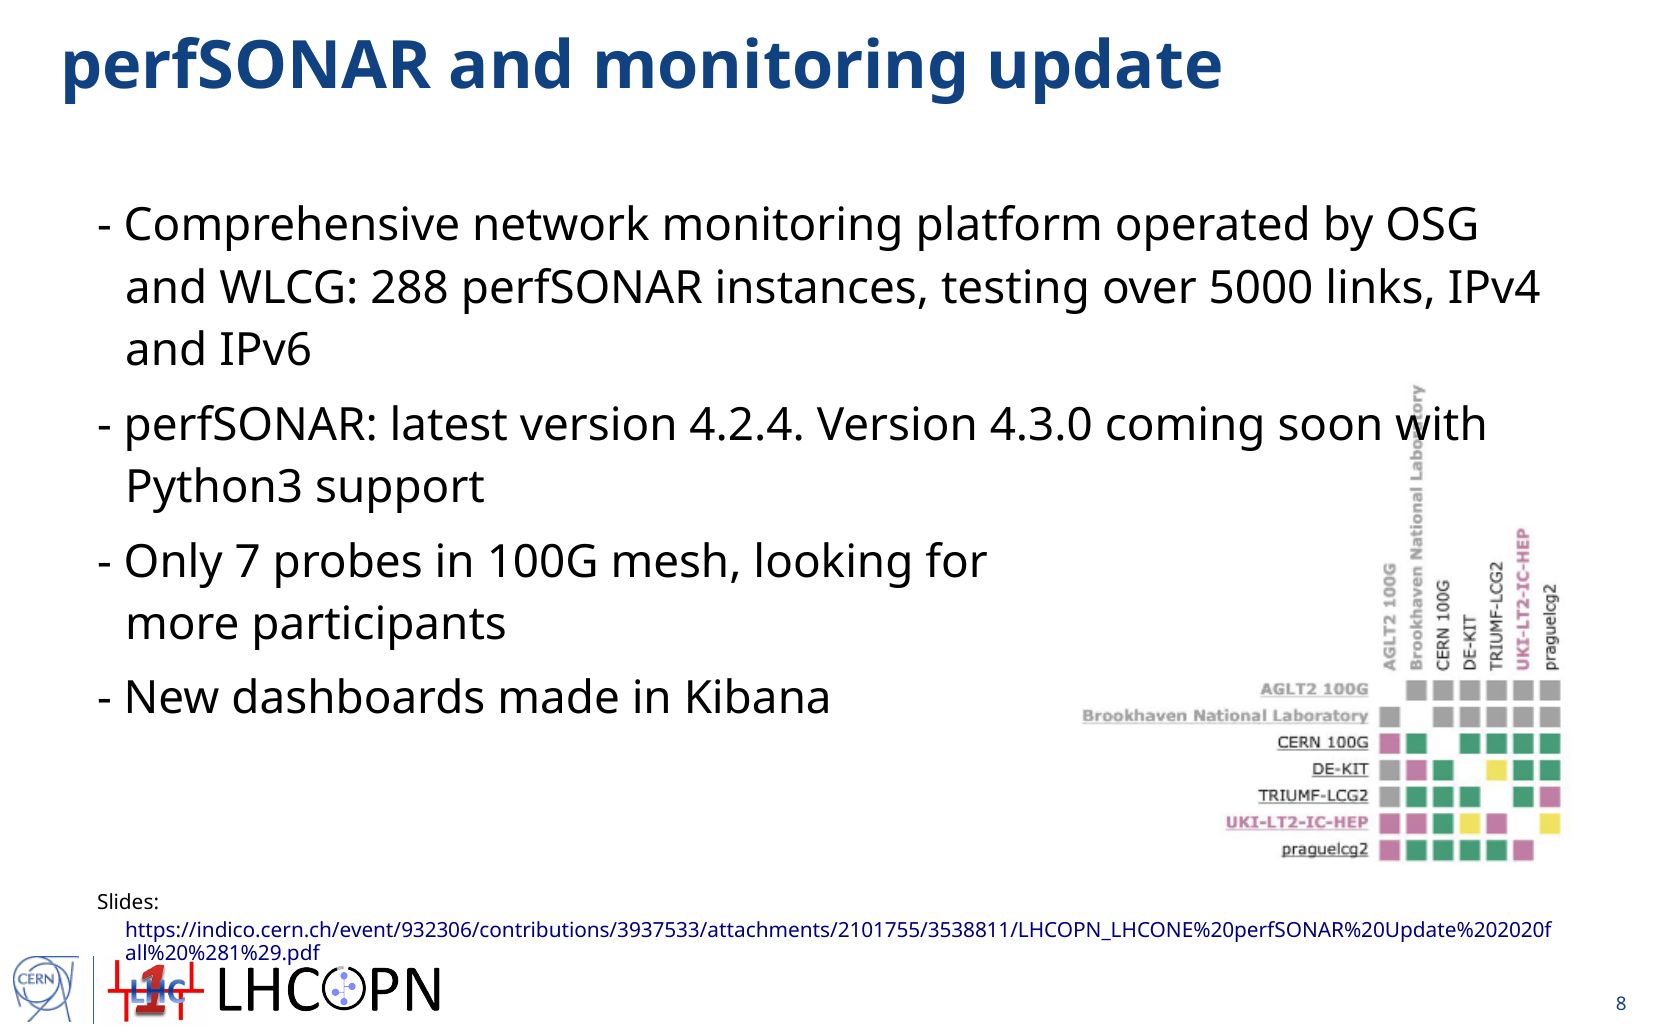

# perfSONAR and monitoring update
- Comprehensive network monitoring platform operated by OSG and WLCG: 288 perfSONAR instances, testing over 5000 links, IPv4 and IPv6
- perfSONAR: latest version 4.2.4. Version 4.3.0 coming soon with Python3 support
- Only 7 probes in 100G mesh, looking for
more participants
- New dashboards made in Kibana
Slides: https://indico.cern.ch/event/932306/contributions/3937533/attachments/2101755/3538811/LHCOPN_LHCONE%20perfSONAR%20Update%202020fall%20%281%29.pdf